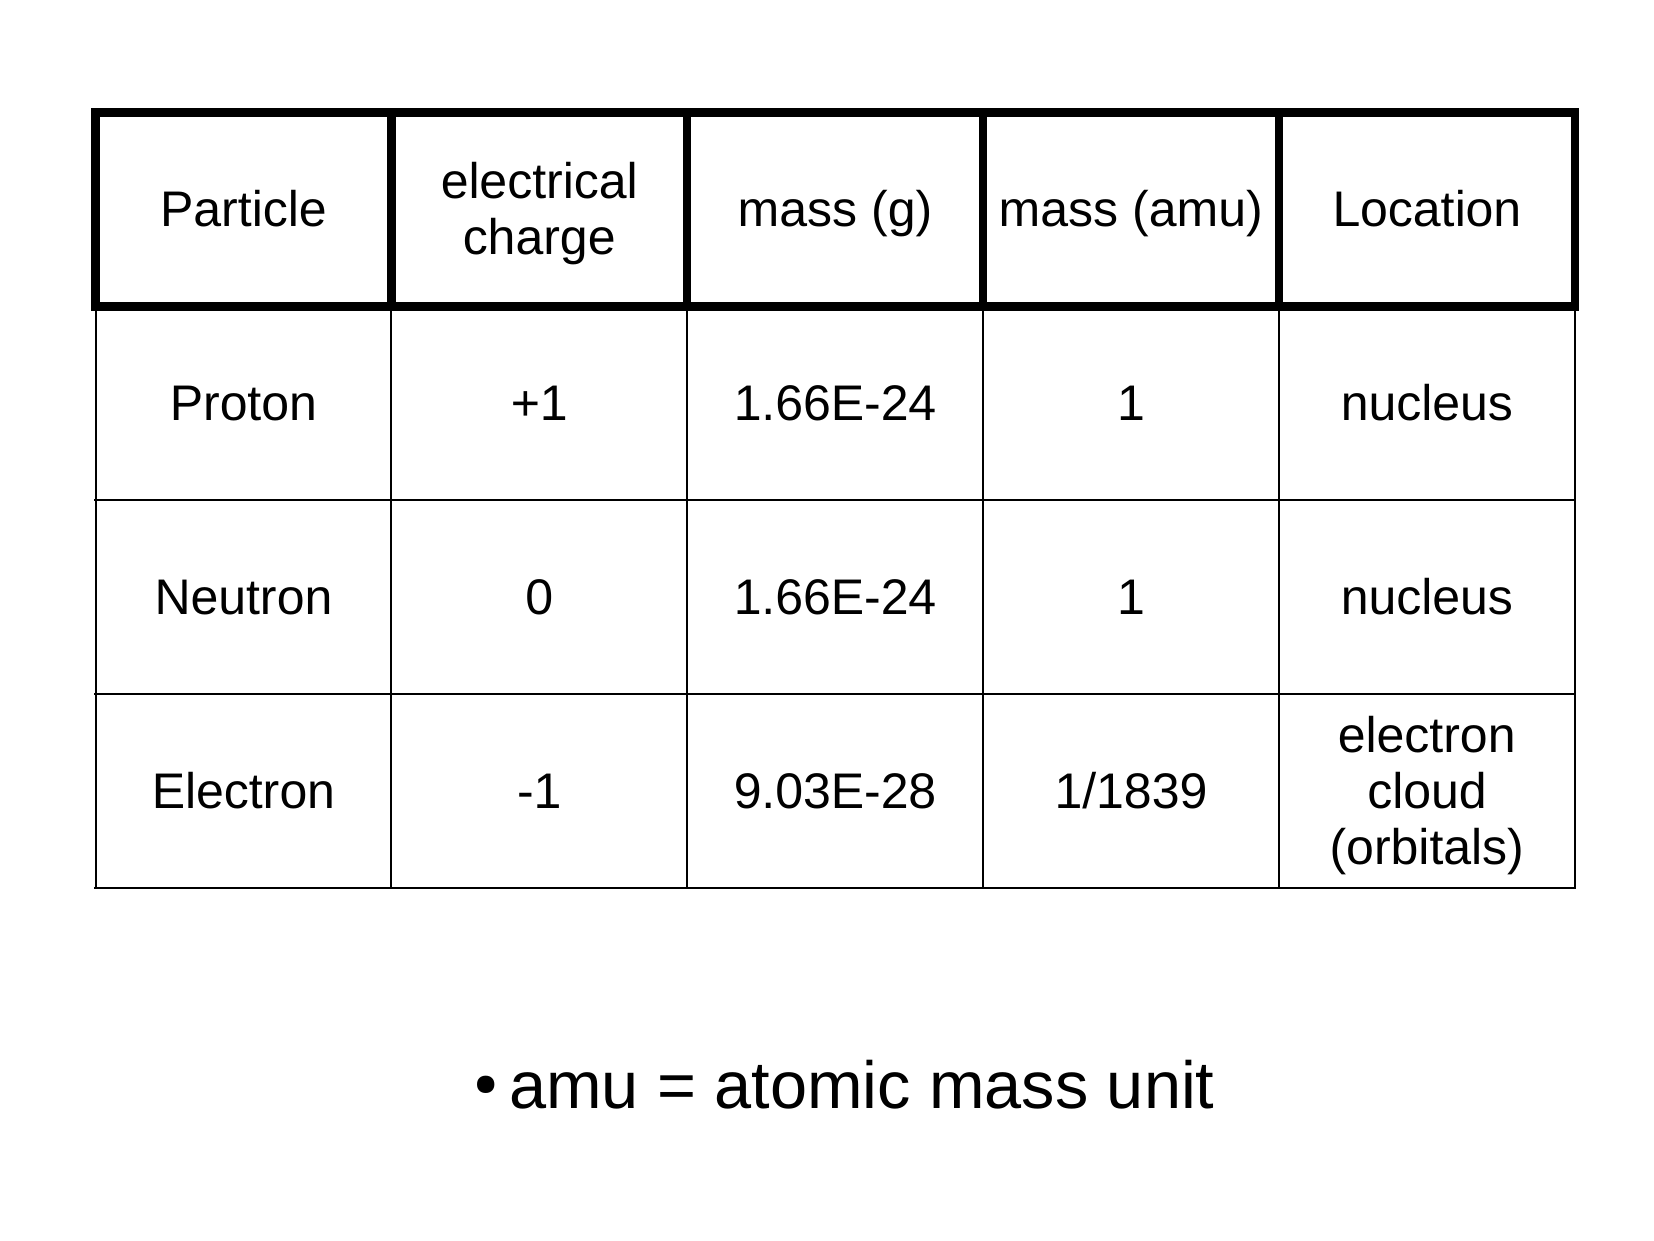

# amu = atomic mass unit
| Particle | electrical charge | mass (g) | mass (amu) | Location |
| --- | --- | --- | --- | --- |
| Proton | +1 | 1.66E-24 | 1 | nucleus |
| Neutron | 0 | 1.66E-24 | 1 | nucleus |
| Electron | -1 | 9.03E-28 | 1/1839 | electron cloud (orbitals) |